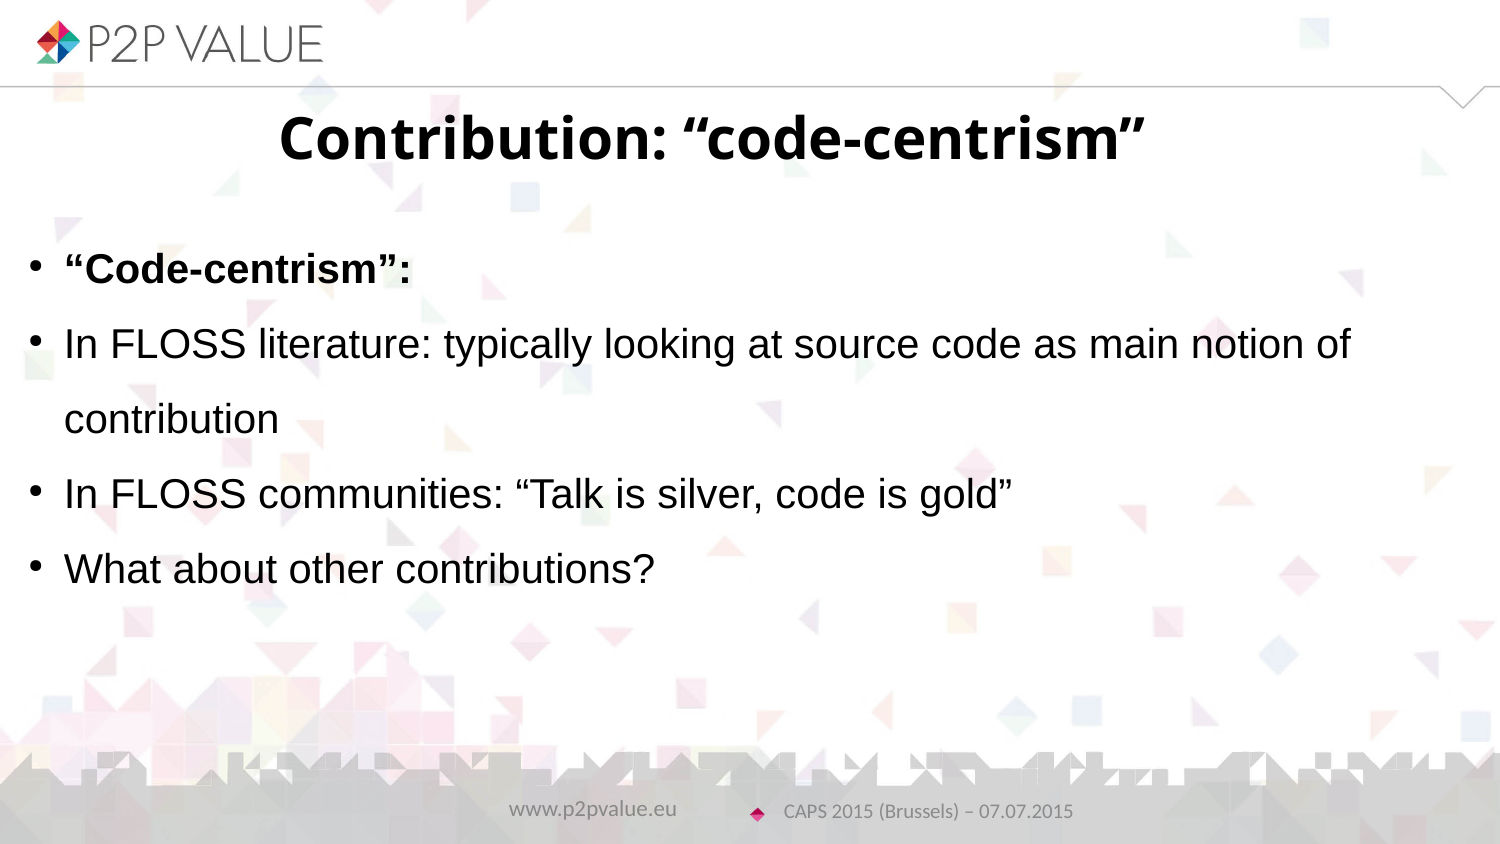

# Contribution: “code-centrism”
“Code-centrism”:
In FLOSS literature: typically looking at source code as main notion of contribution
In FLOSS communities: “Talk is silver, code is gold”
What about other contributions?
www.p2pvalue.eu
CAPS 2015 (Brussels) – 07.07.2015